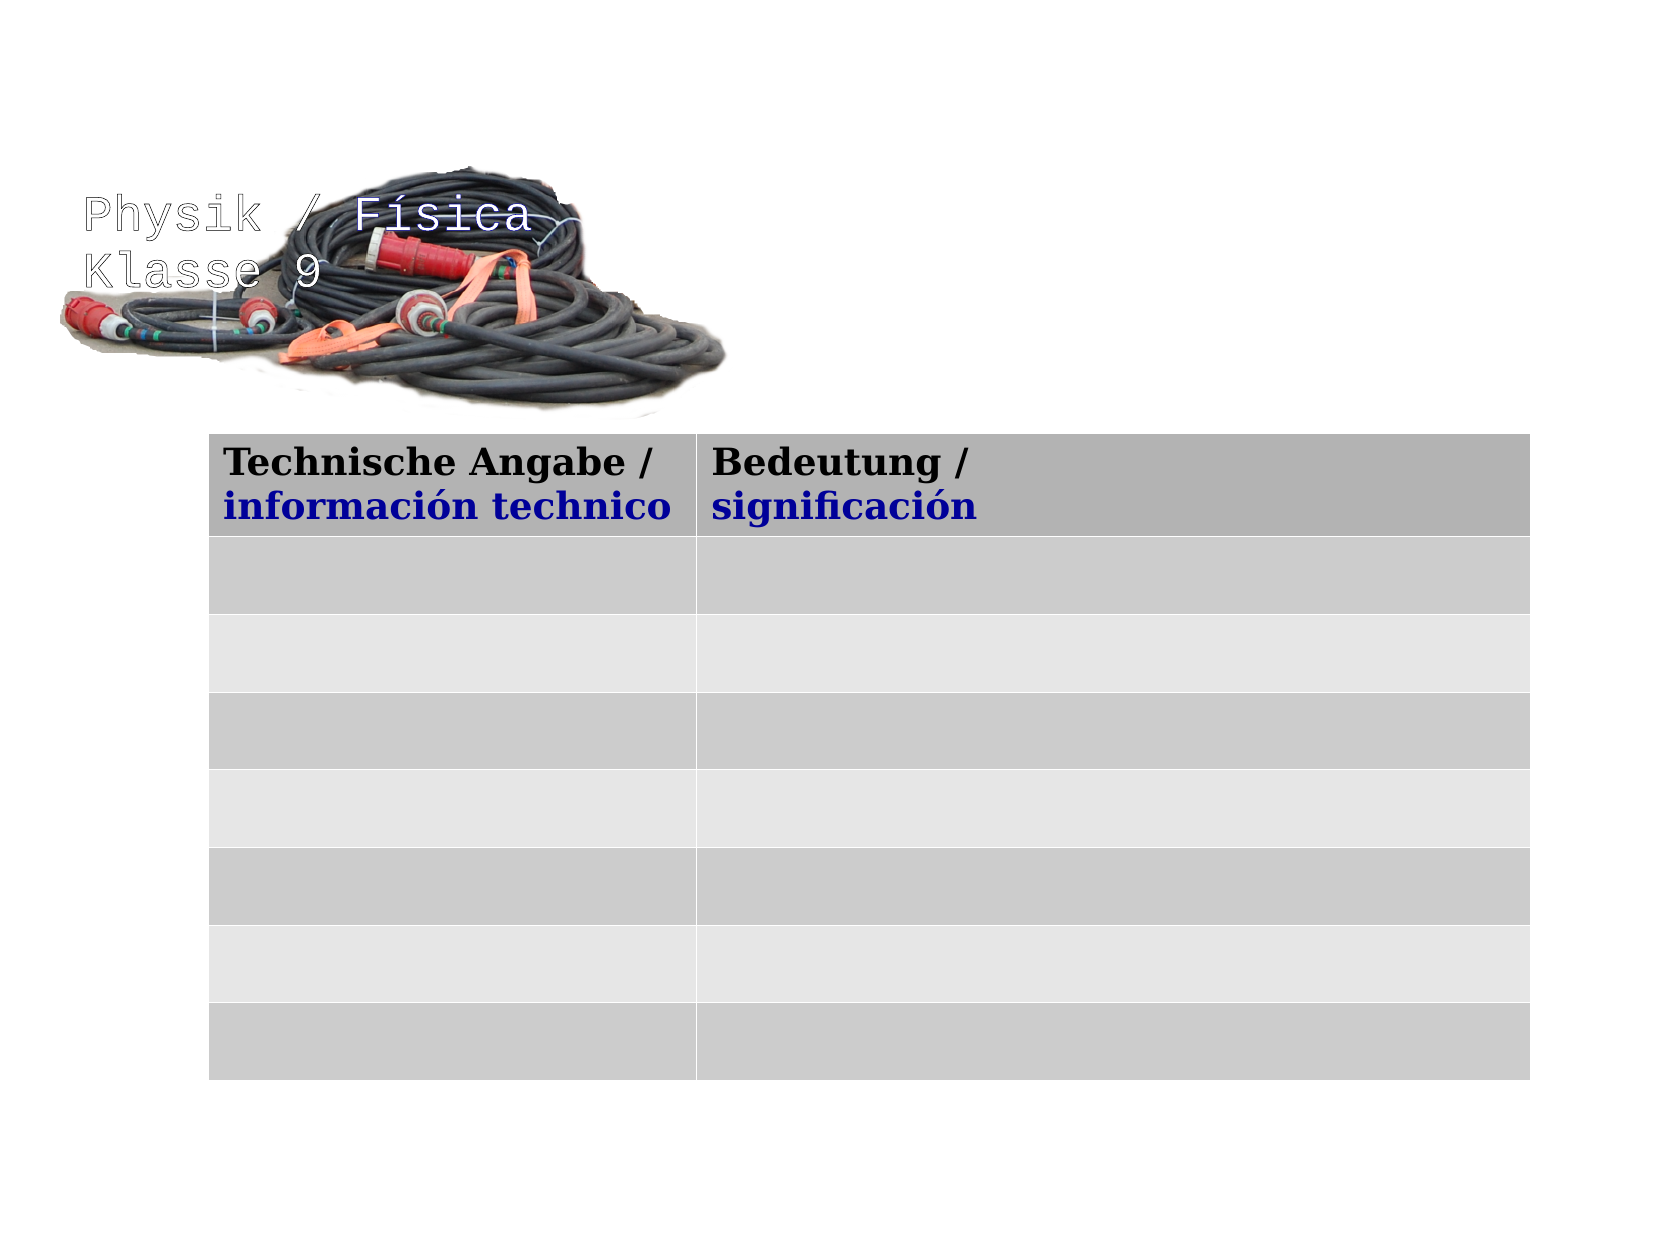

# Physik / Física
Klasse 9
| Technische Angabe / información technico | Bedeutung / significación |
| --- | --- |
| | |
| | |
| | |
| | |
| | |
| | |
| | |